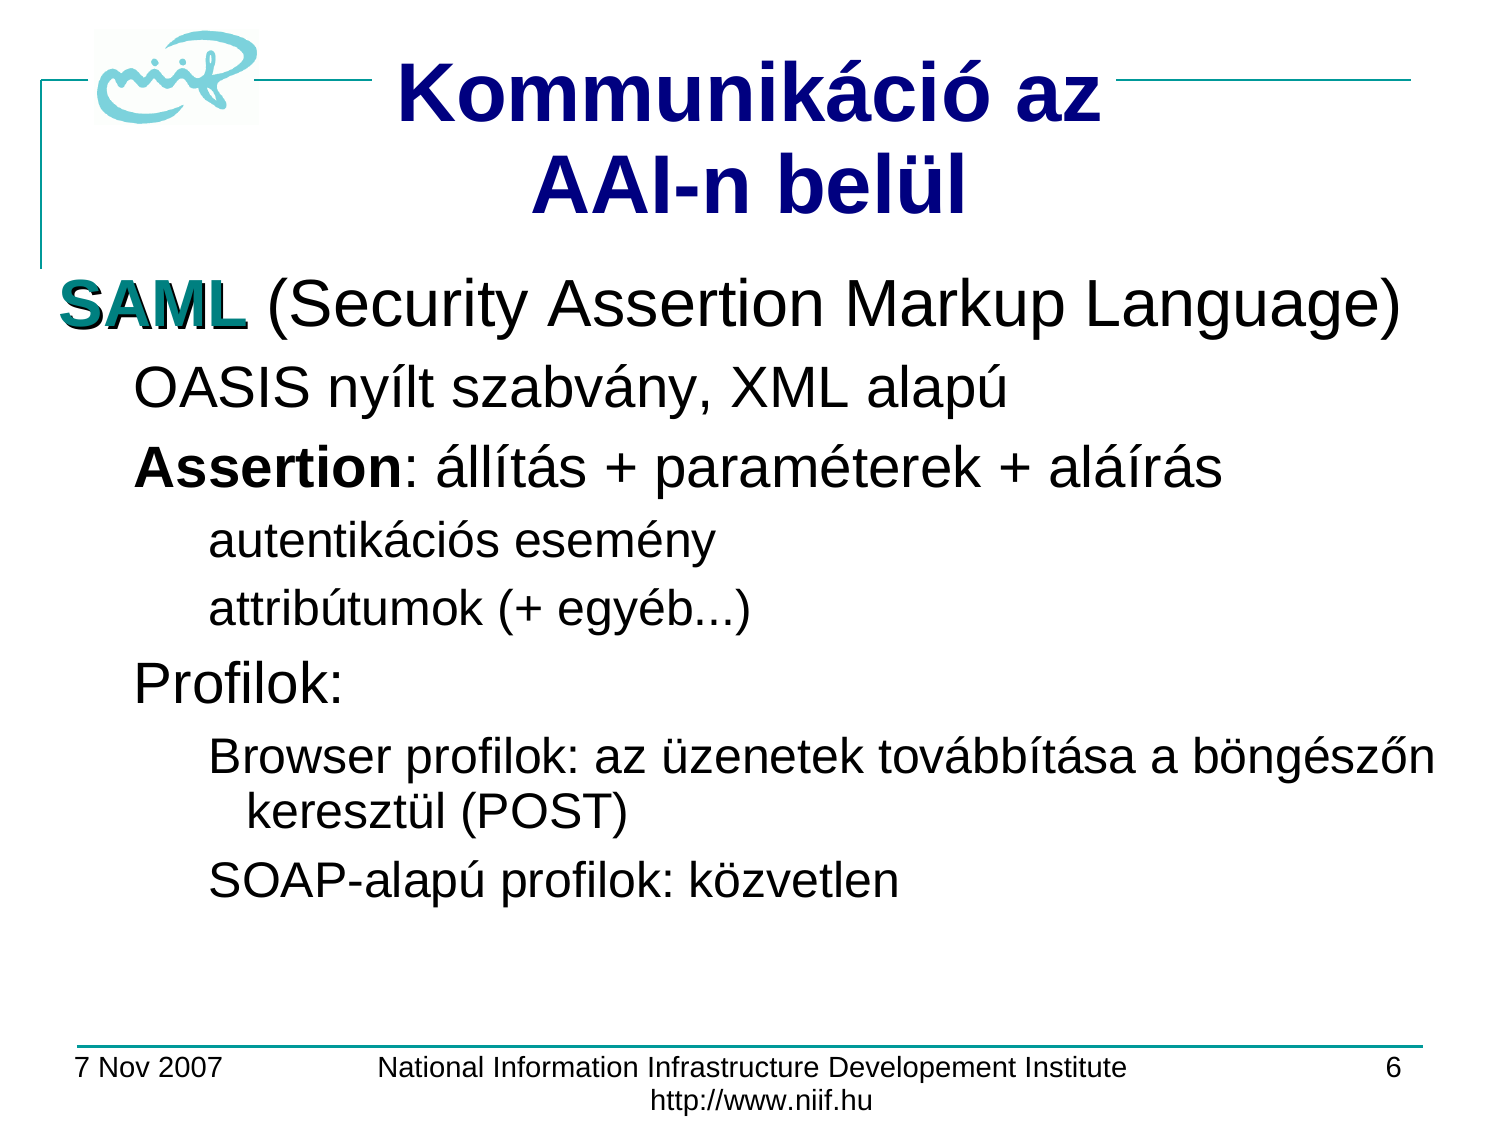

# Kommunikáció az AAI-n belül
SAML (Security Assertion Markup Language)
OASIS nyílt szabvány, XML alapú
Assertion: állítás + paraméterek + aláírás
autentikációs esemény
attribútumok (+ egyéb...)
Profilok:
Browser profilok: az üzenetek továbbítása a böngészőn keresztül (POST)
SOAP-alapú profilok: közvetlen